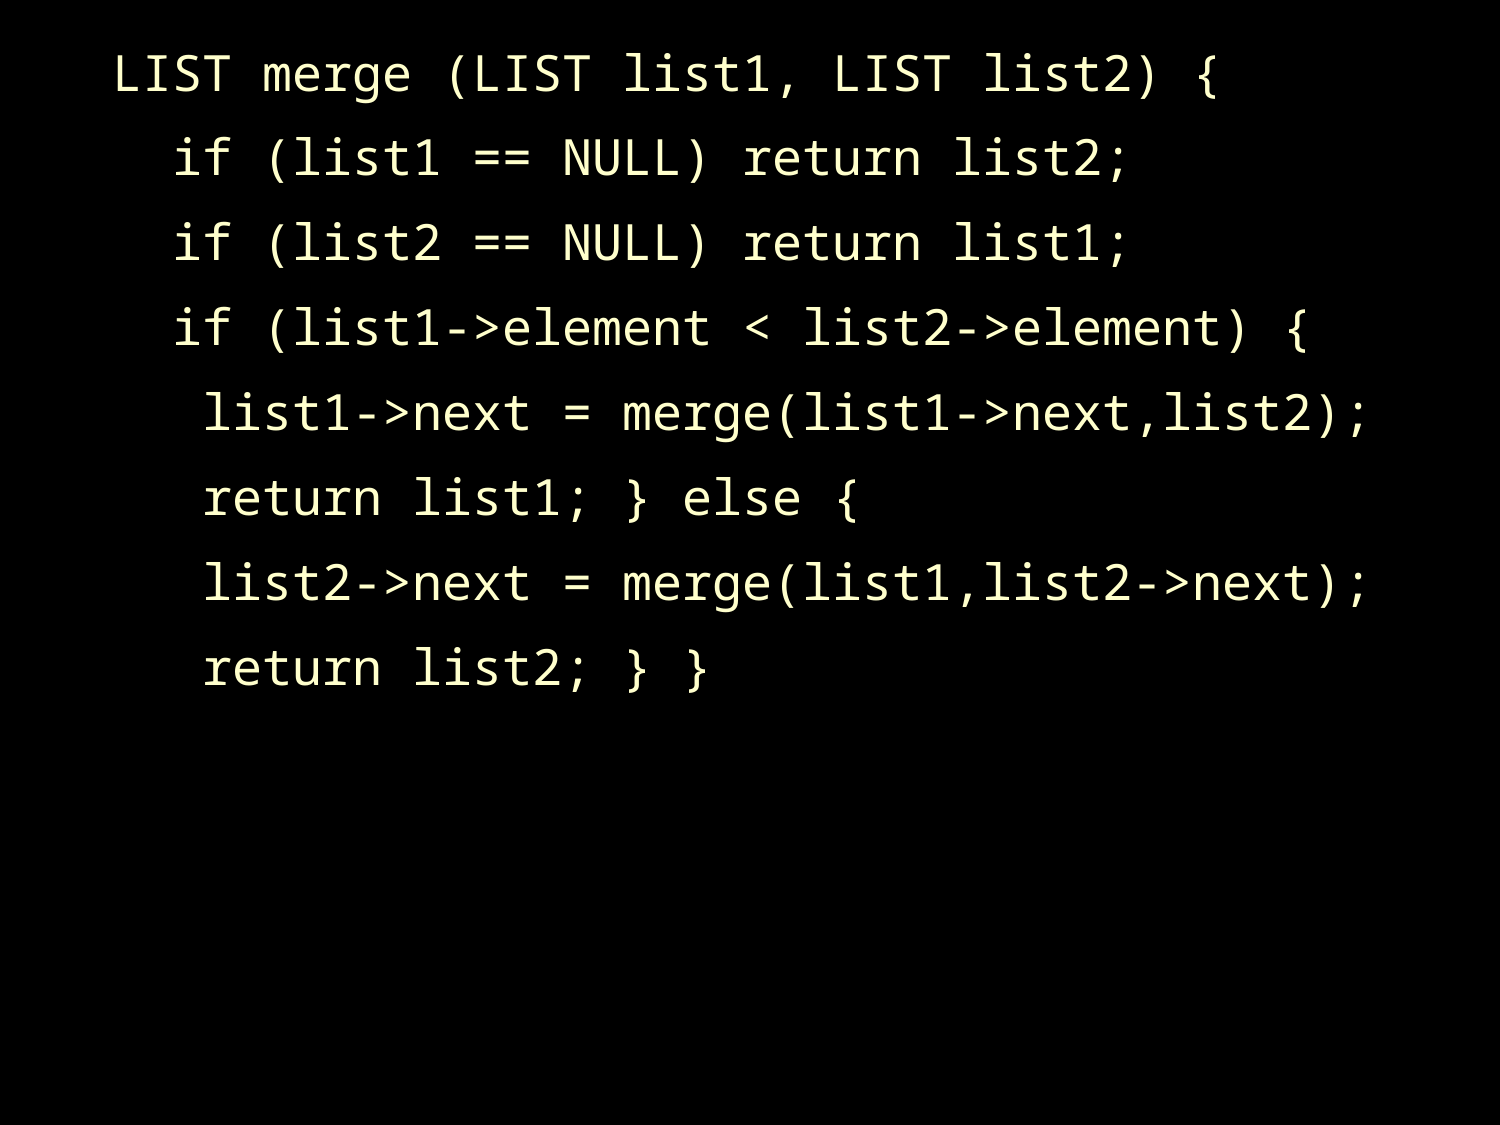

# LIST merge (LIST list1, LIST list2) {
 if (list1 == NULL) return list2;
 if (list2 == NULL) return list1;
 if (list1->element < list2->element) {
 list1->next = merge(list1->next,list2);
 return list1; } else {
 list2->next = merge(list1,list2->next);
 return list2; } }